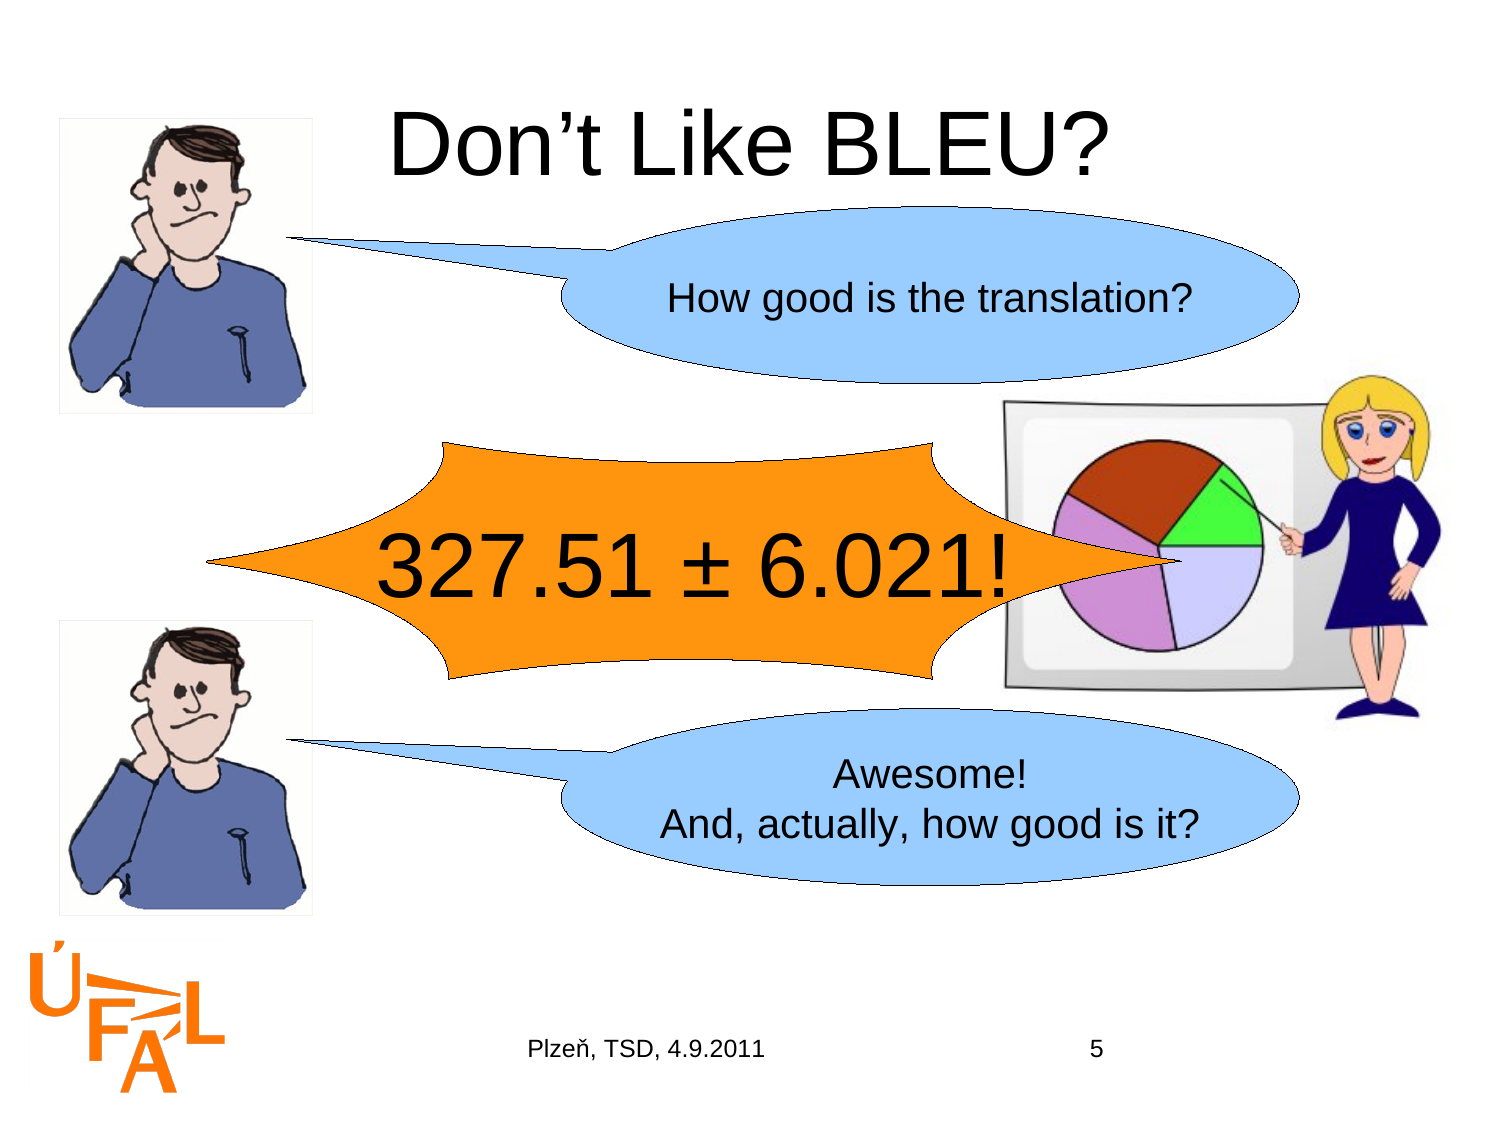

# Don’t Like BLEU?
How good is the translation?
327.51 ± 6.021!
Awesome!
And, actually, how good is it?
Plzeň, TSD, 4.9.2011
5